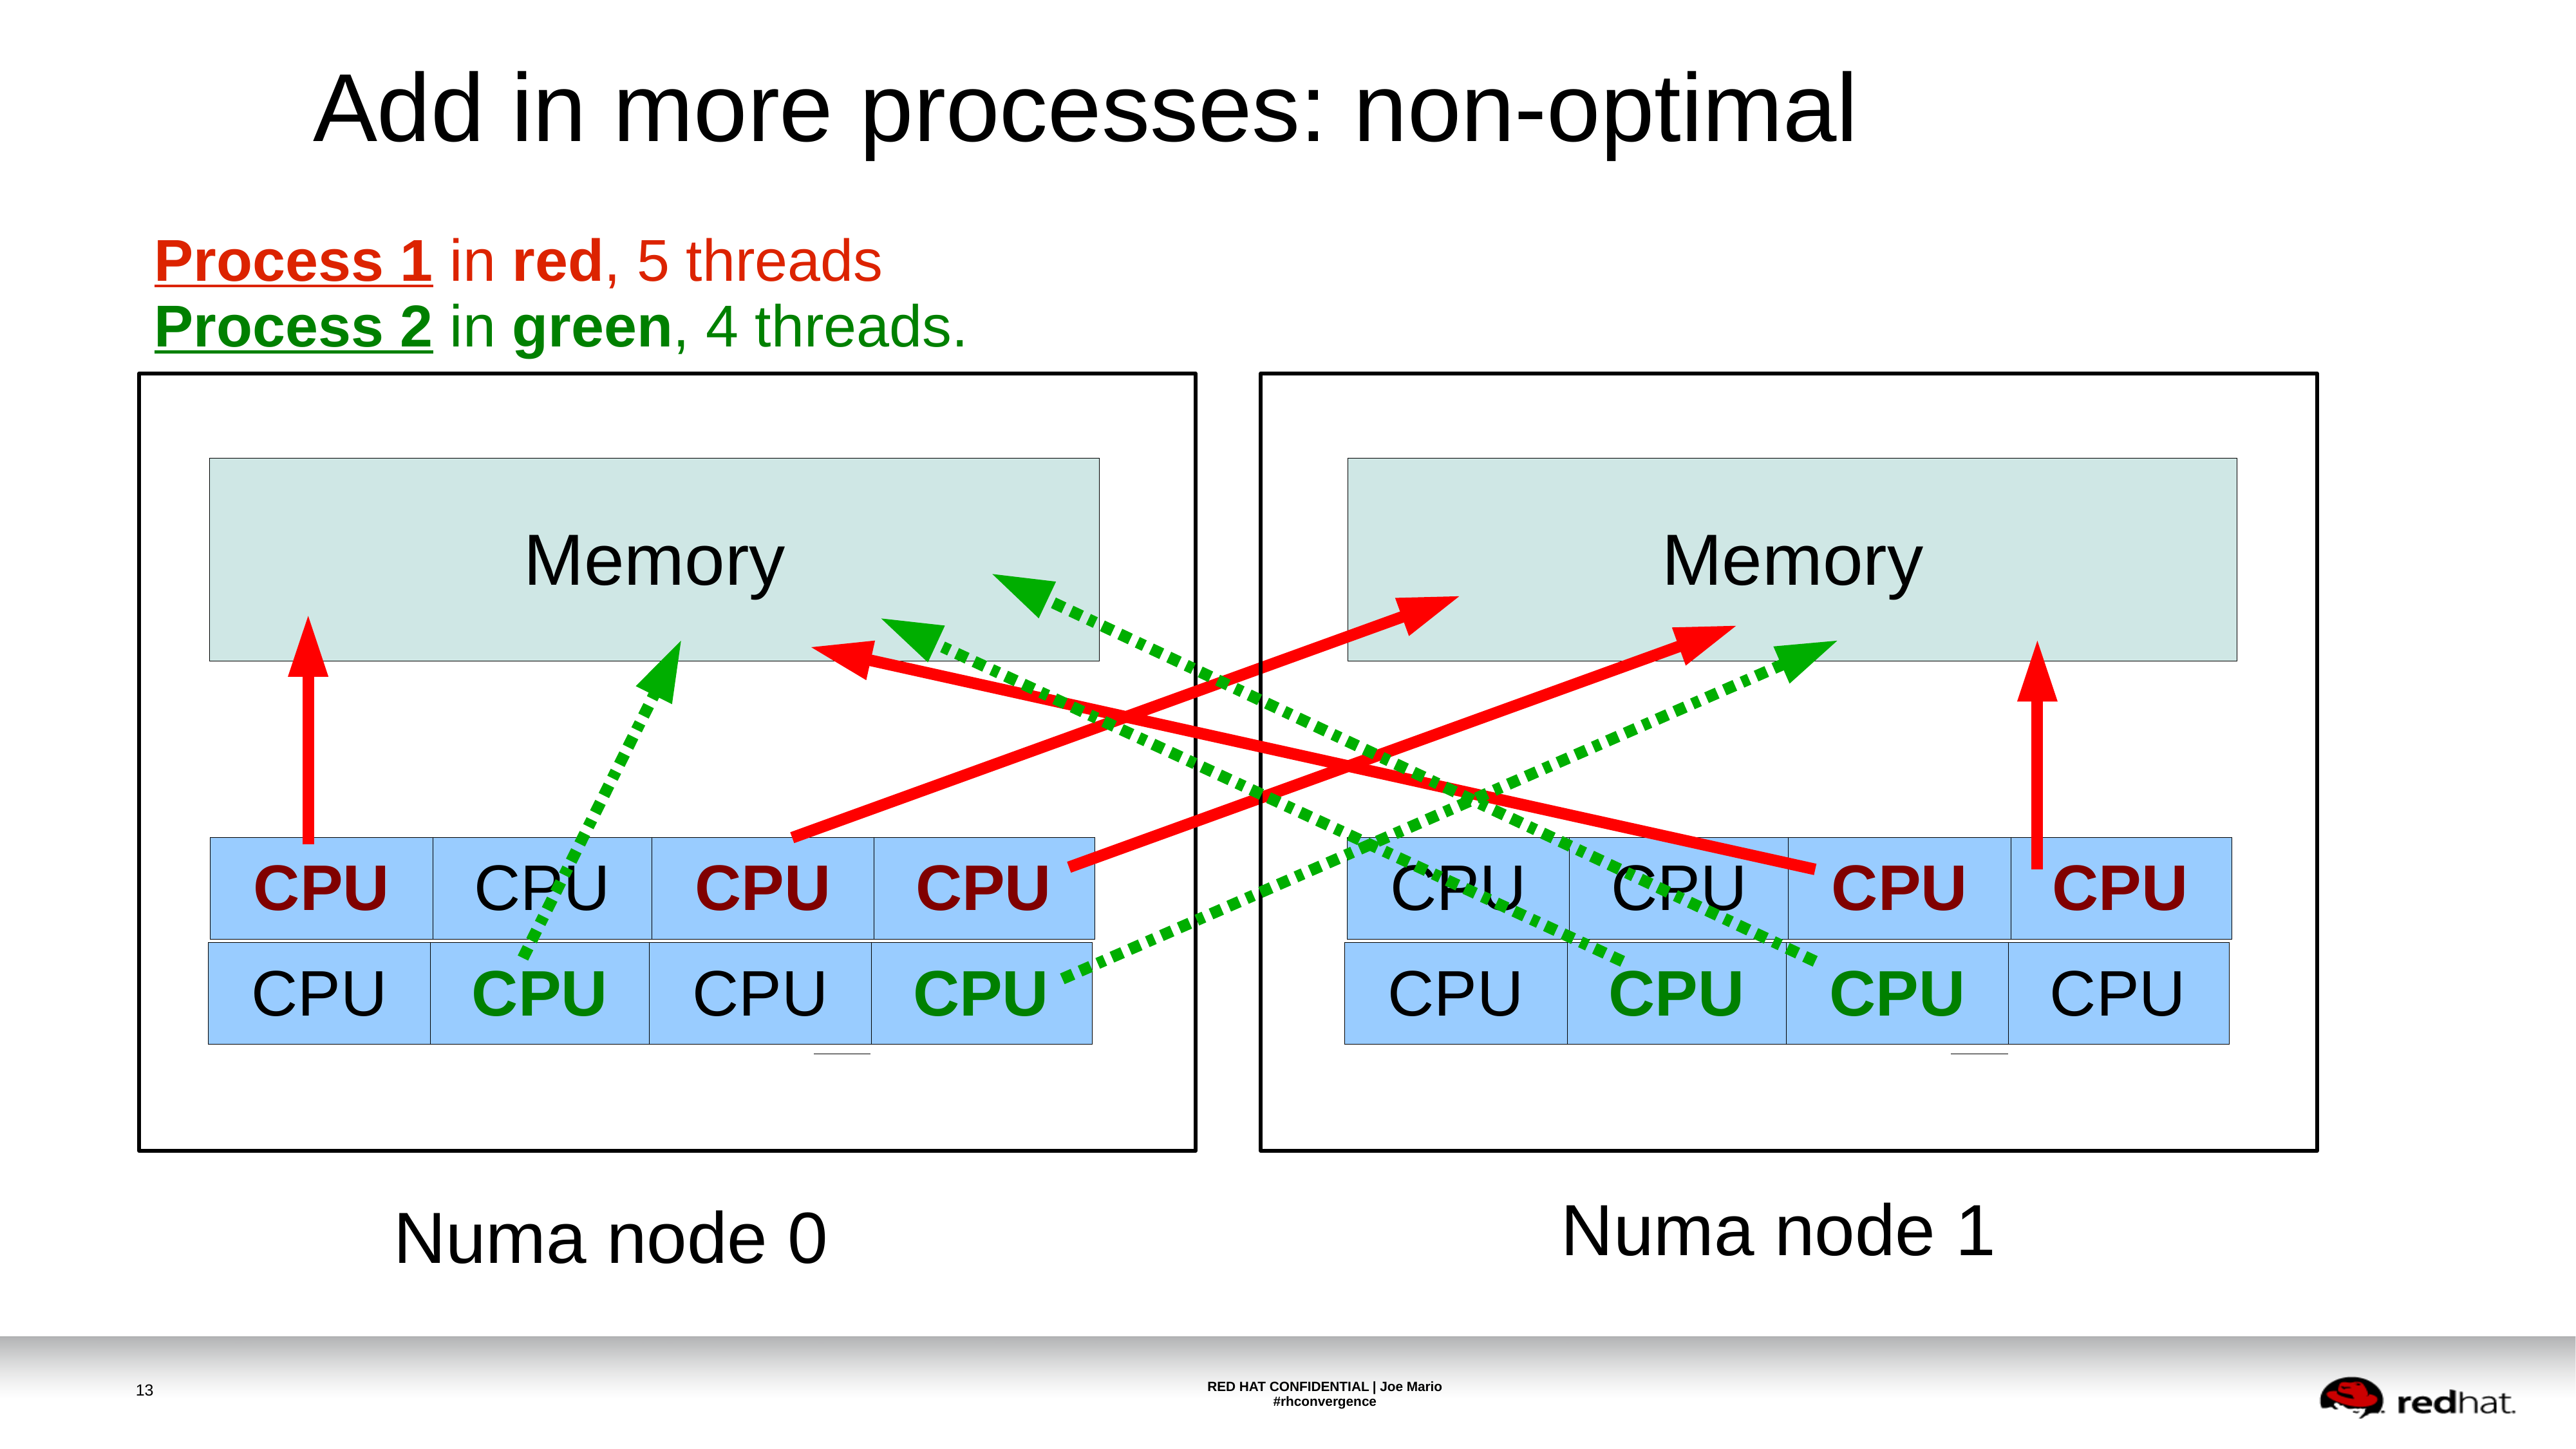

Add in more processes: non-optimal
Process 1 in red, 5 threads
Process 2 in green, 4 threads.
Memory
Memory
CPU
CPU
CPU
CPU
CPU
CPU
CPU
CPU
CPU
CPU
CPU
CPU
CPU
CPU
CPU
CPU
Numa node 1
Numa node 0